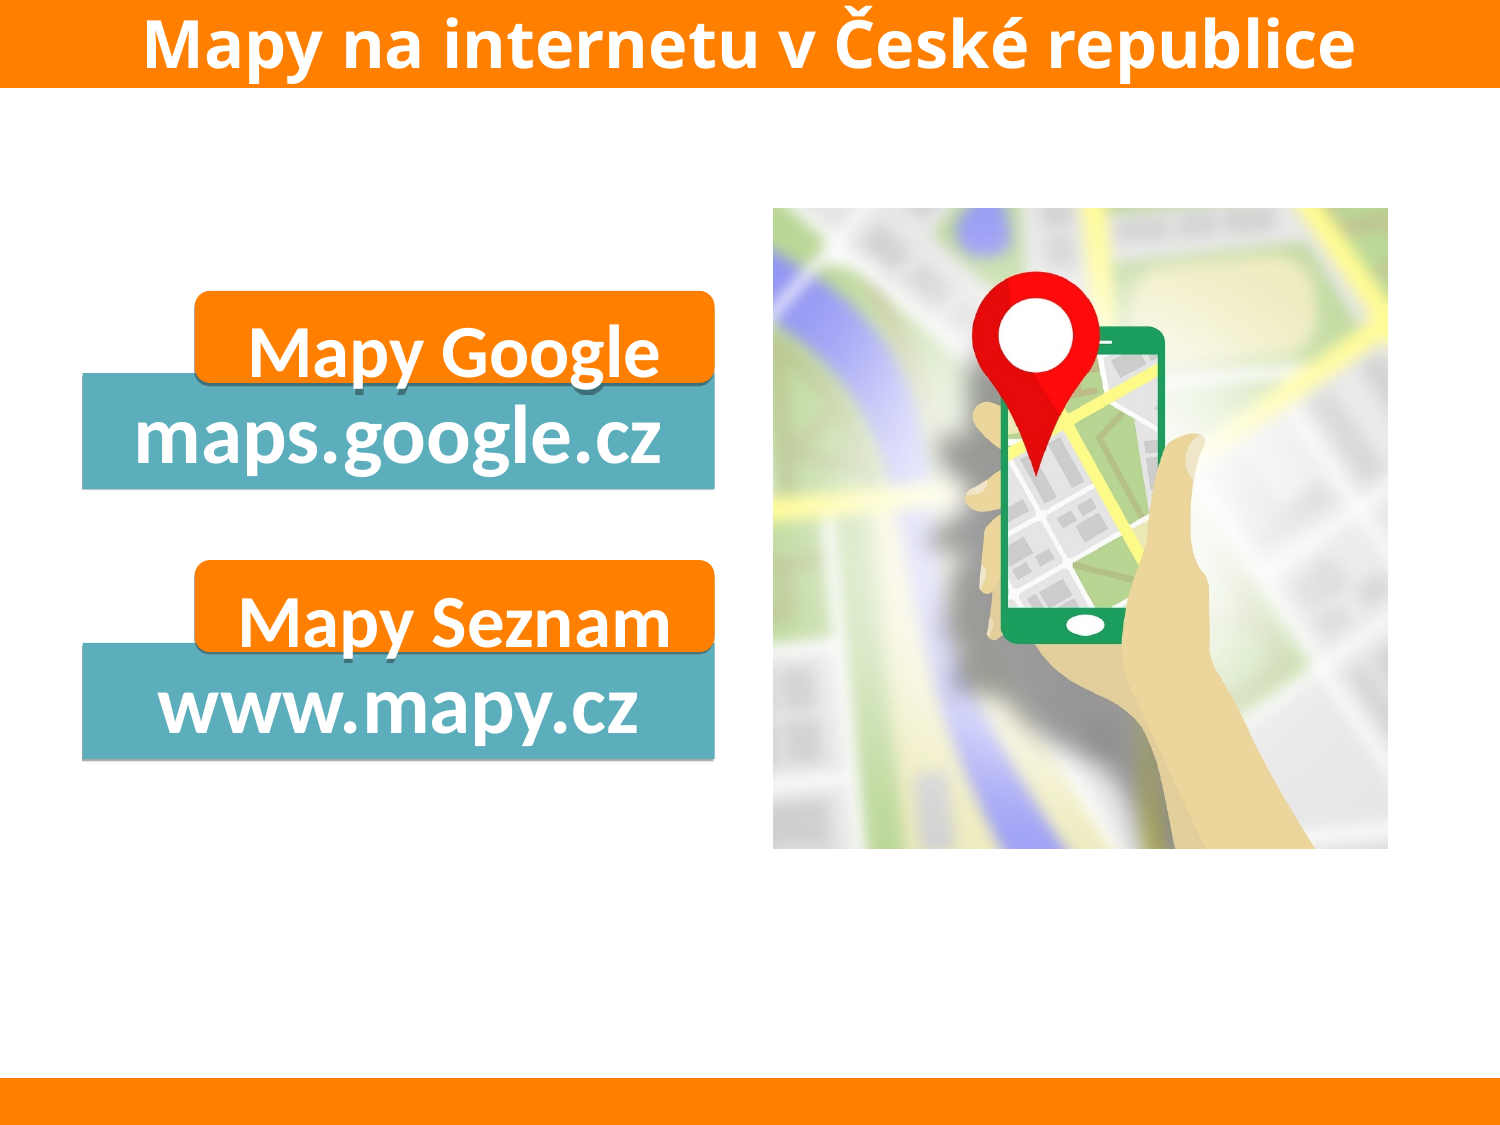

Mapy na internetu v České republice
Mapy Google
maps.google.cz
Mapy Seznam
www.mapy.cz